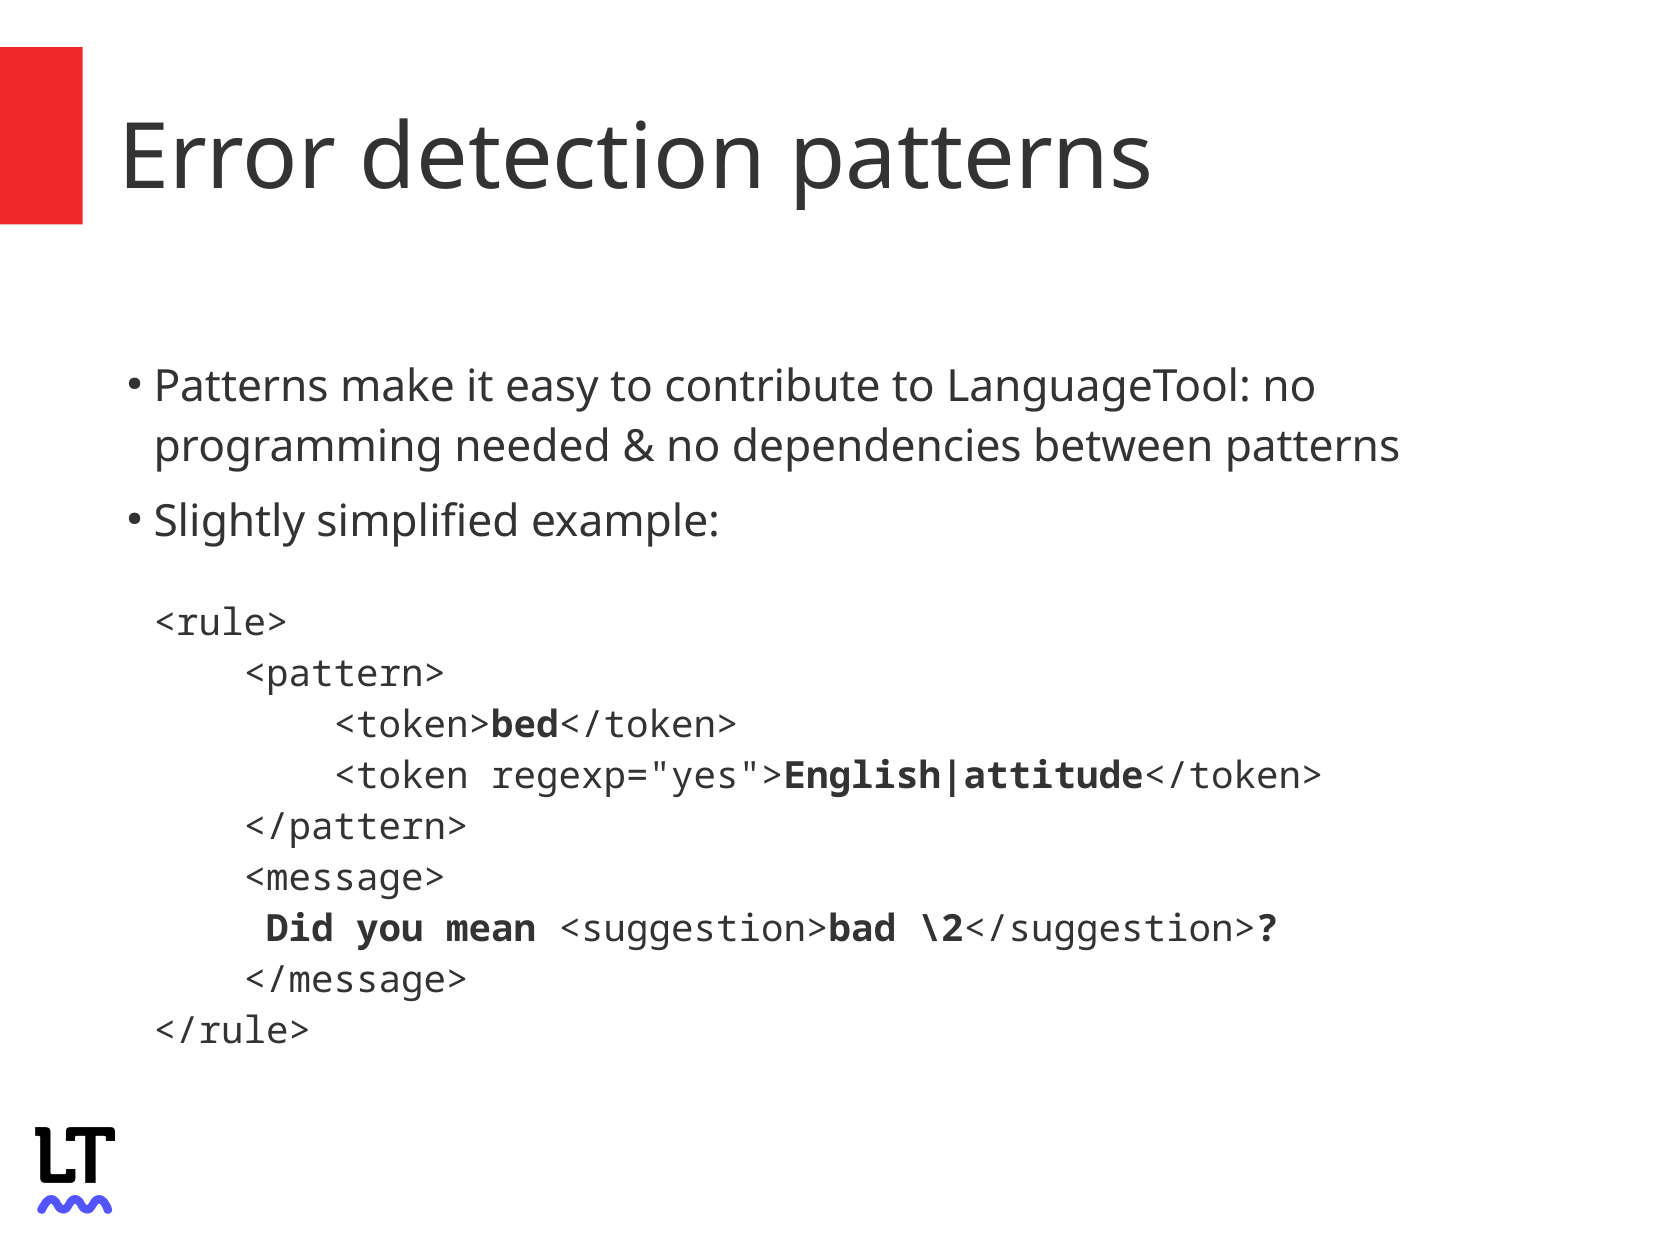

# Error detection patterns
Patterns make it easy to contribute to LanguageTool: no programming needed & no dependencies between patterns
Slightly simplified example:
<rule>
 <pattern>
 <token>bed</token>
 <token regexp="yes">English|attitude</token>
 </pattern>
 <message>
 Did you mean <suggestion>bad \2</suggestion>?
 </message>
</rule>